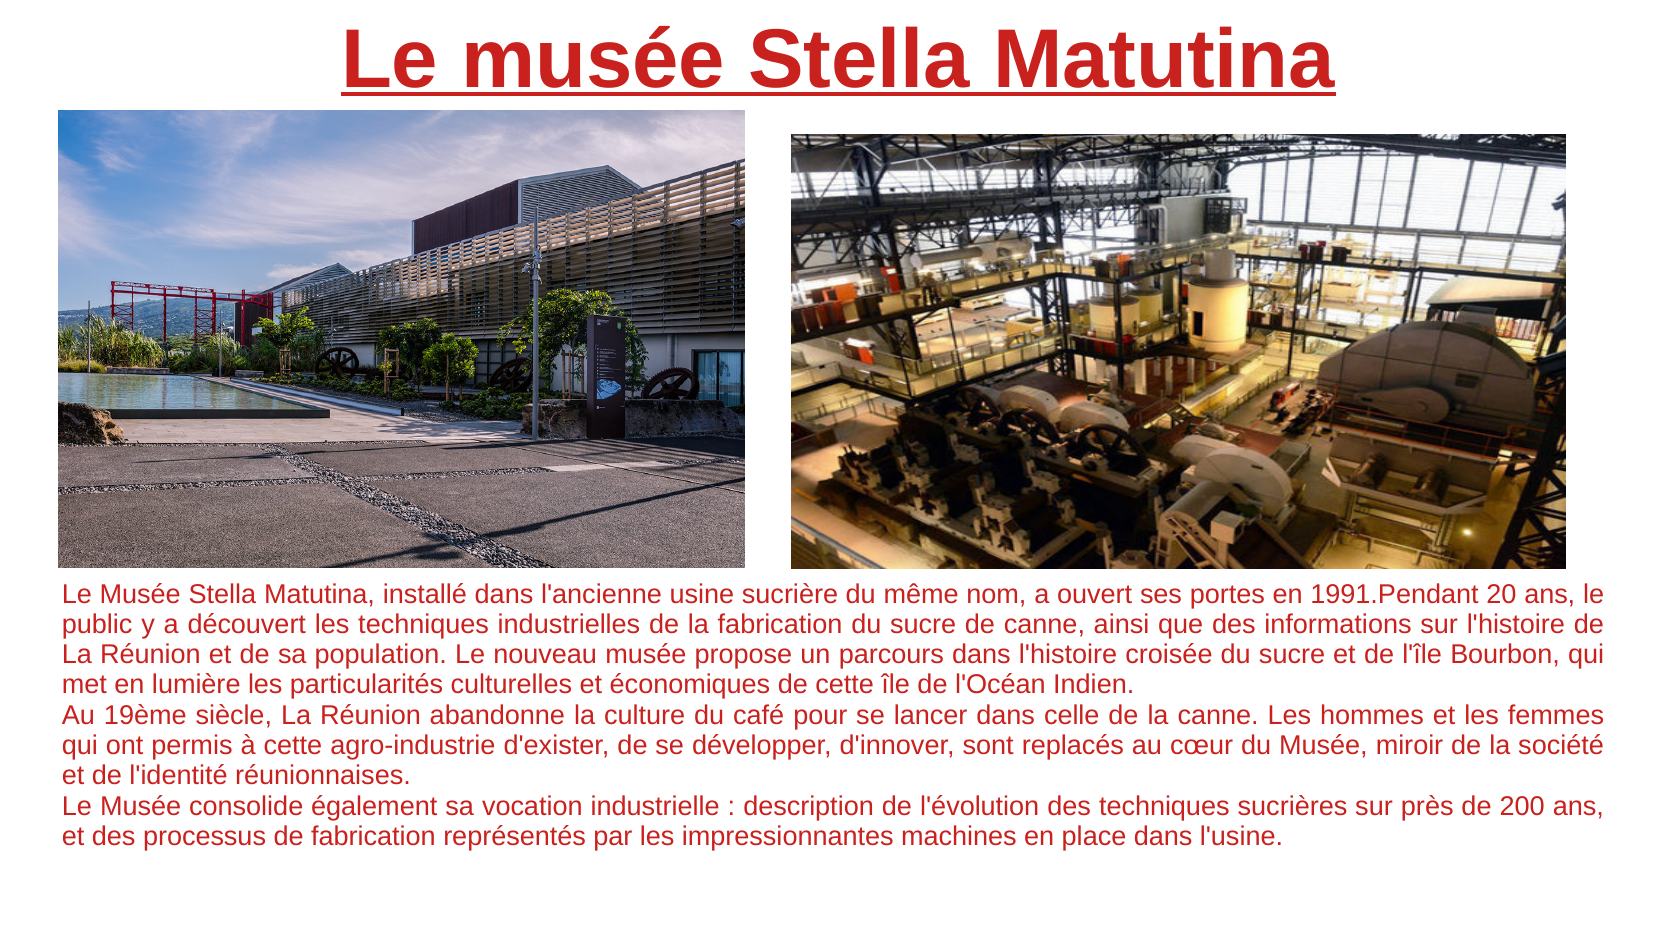

# Le musée Stella Matutina
Le Musée Stella Matutina, installé dans l'ancienne usine sucrière du même nom, a ouvert ses portes en 1991.Pendant 20 ans, le public y a découvert les techniques industrielles de la fabrication du sucre de canne, ainsi que des informations sur l'histoire de La Réunion et de sa population. Le nouveau musée propose un parcours dans l'histoire croisée du sucre et de l'île Bourbon, qui met en lumière les particularités culturelles et économiques de cette île de l'Océan Indien.
Au 19ème siècle, La Réunion abandonne la culture du café pour se lancer dans celle de la canne. Les hommes et les femmes qui ont permis à cette agro-industrie d'exister, de se développer, d'innover, sont replacés au cœur du Musée, miroir de la société et de l'identité réunionnaises.
Le Musée consolide également sa vocation industrielle : description de l'évolution des techniques sucrières sur près de 200 ans, et des processus de fabrication représentés par les impressionnantes machines en place dans l'usine.